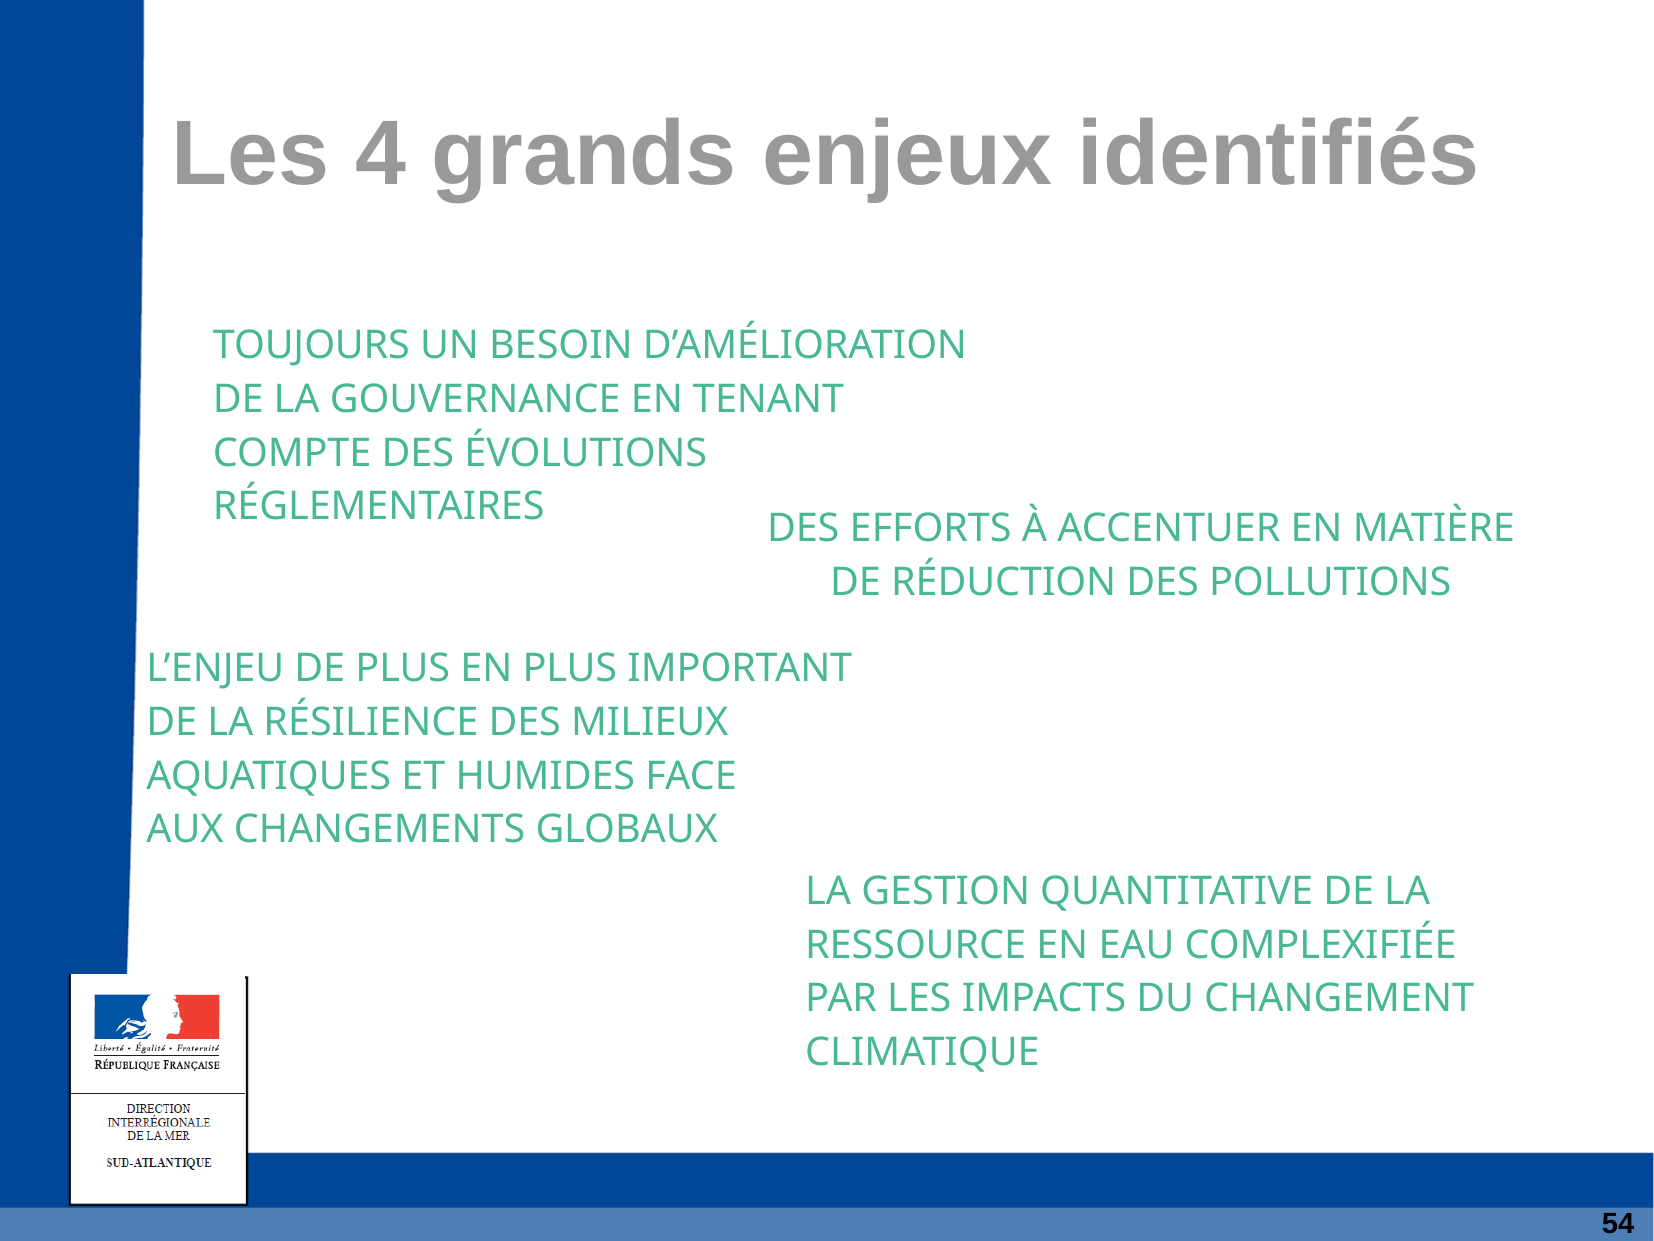

# Les 4 grands enjeux identifiés
TOUJOURS UN BESOIN D’AMÉLIORATION
DE LA GOUVERNANCE EN TENANT
COMPTE DES ÉVOLUTIONS
RÉGLEMENTAIRES
DES EFFORTS À ACCENTUER EN MATIÈRE
DE RÉDUCTION DES POLLUTIONS
L’ENJEU DE PLUS EN PLUS IMPORTANT
DE LA RÉSILIENCE DES MILIEUX
AQUATIQUES ET HUMIDES FACE
AUX CHANGEMENTS GLOBAUX
LA GESTION QUANTITATIVE DE LA
RESSOURCE EN EAU COMPLEXIFIÉE
PAR LES IMPACTS DU CHANGEMENT
CLIMATIQUE